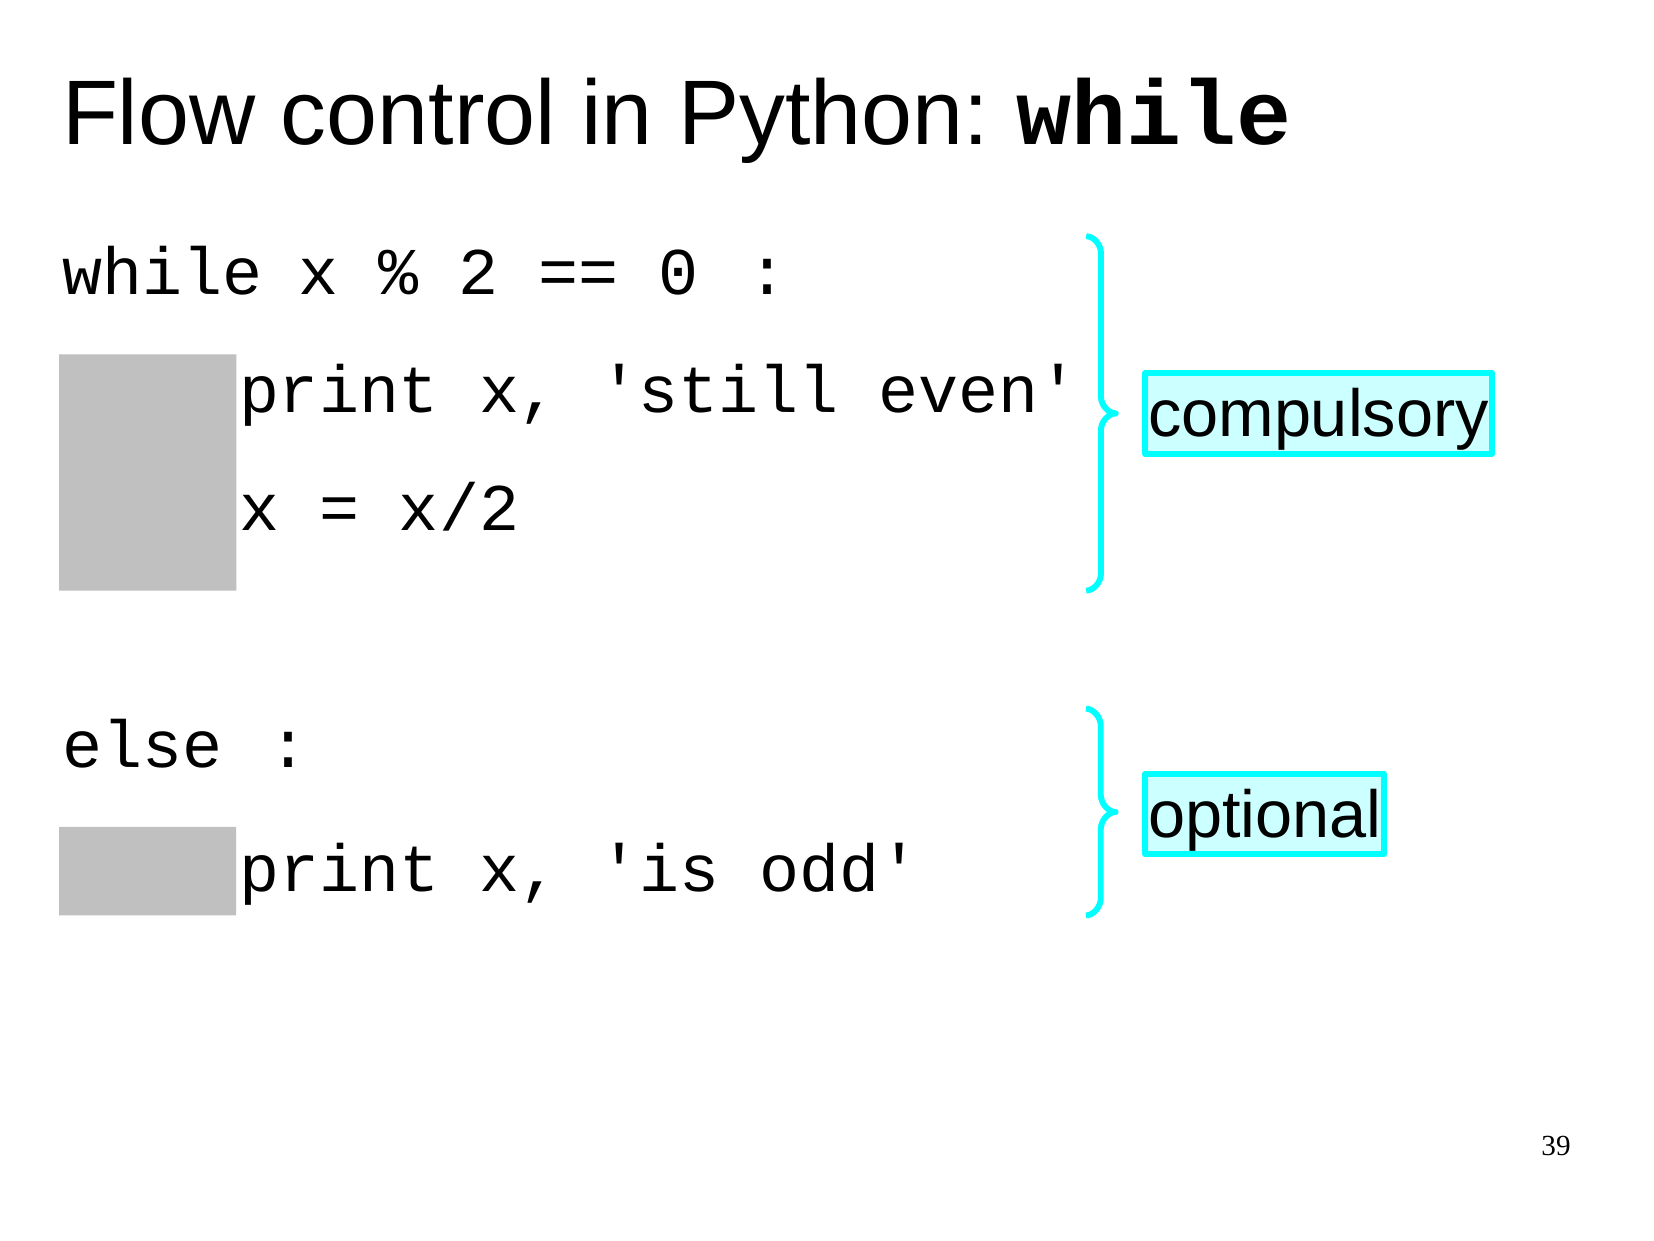

Flow control in Python: while
while
x % 2 == 0
:
print x, 'still even'
compulsory
x = x/2
else
:
optional
print x, 'is odd'
39